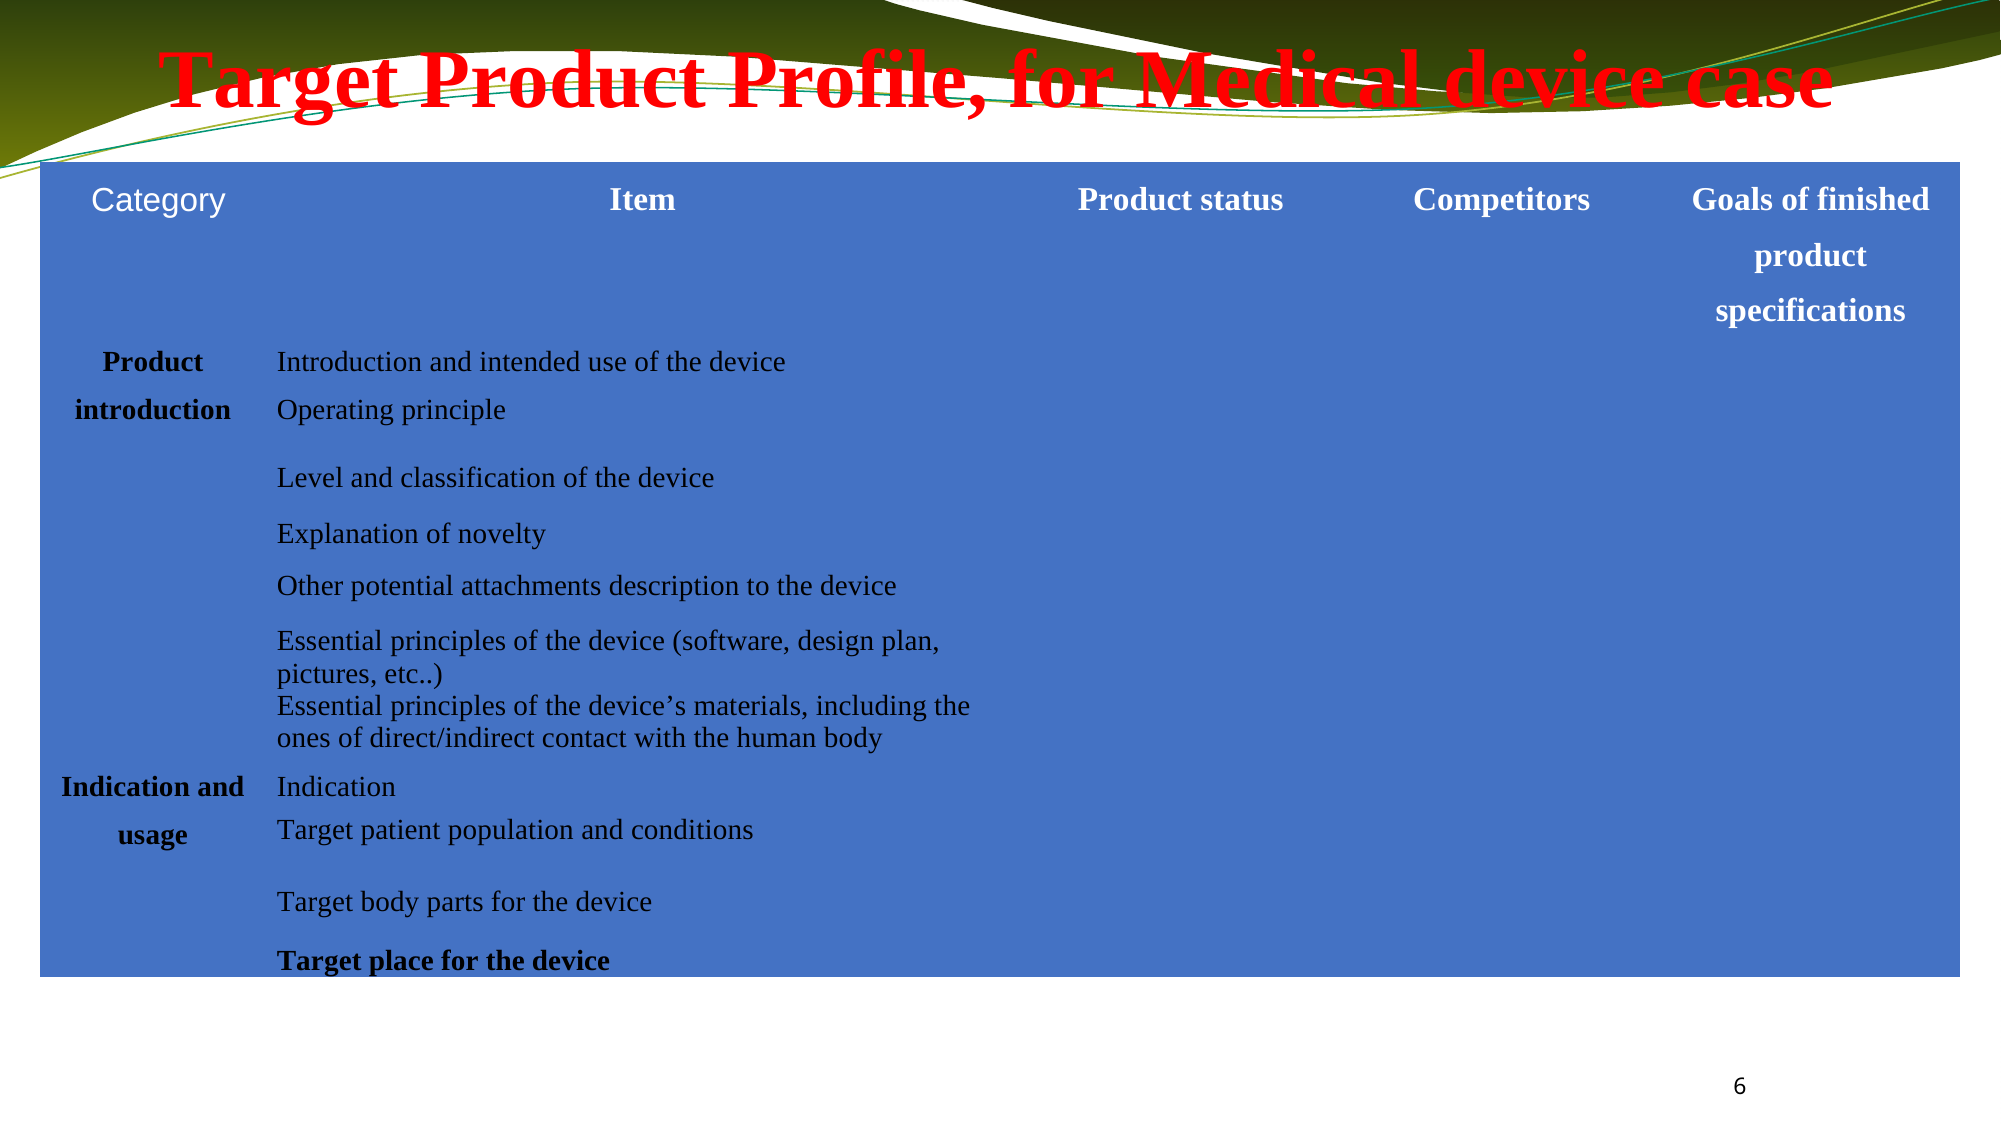

Target Product Profile, for Medical device case
| Category | Item | Product status | Competitors | Goals of finished product specifications |
| --- | --- | --- | --- | --- |
| Product introduction | Introduction and intended use of the device | | | |
| | Operating principle | | | |
| | Level and classification of the device | | | |
| | Explanation of novelty | | | |
| | Other potential attachments description to the device | | | |
| | Essential principles of the device (software, design plan, pictures, etc..) | | | |
| | Essential principles of the device’s materials, including the ones of direct/indirect contact with the human body | | | |
| Indication and usage | Indication | | | |
| | Target patient population and conditions | | | |
| | Target body parts for the device | | | |
| | Target place for the device | | | |
#